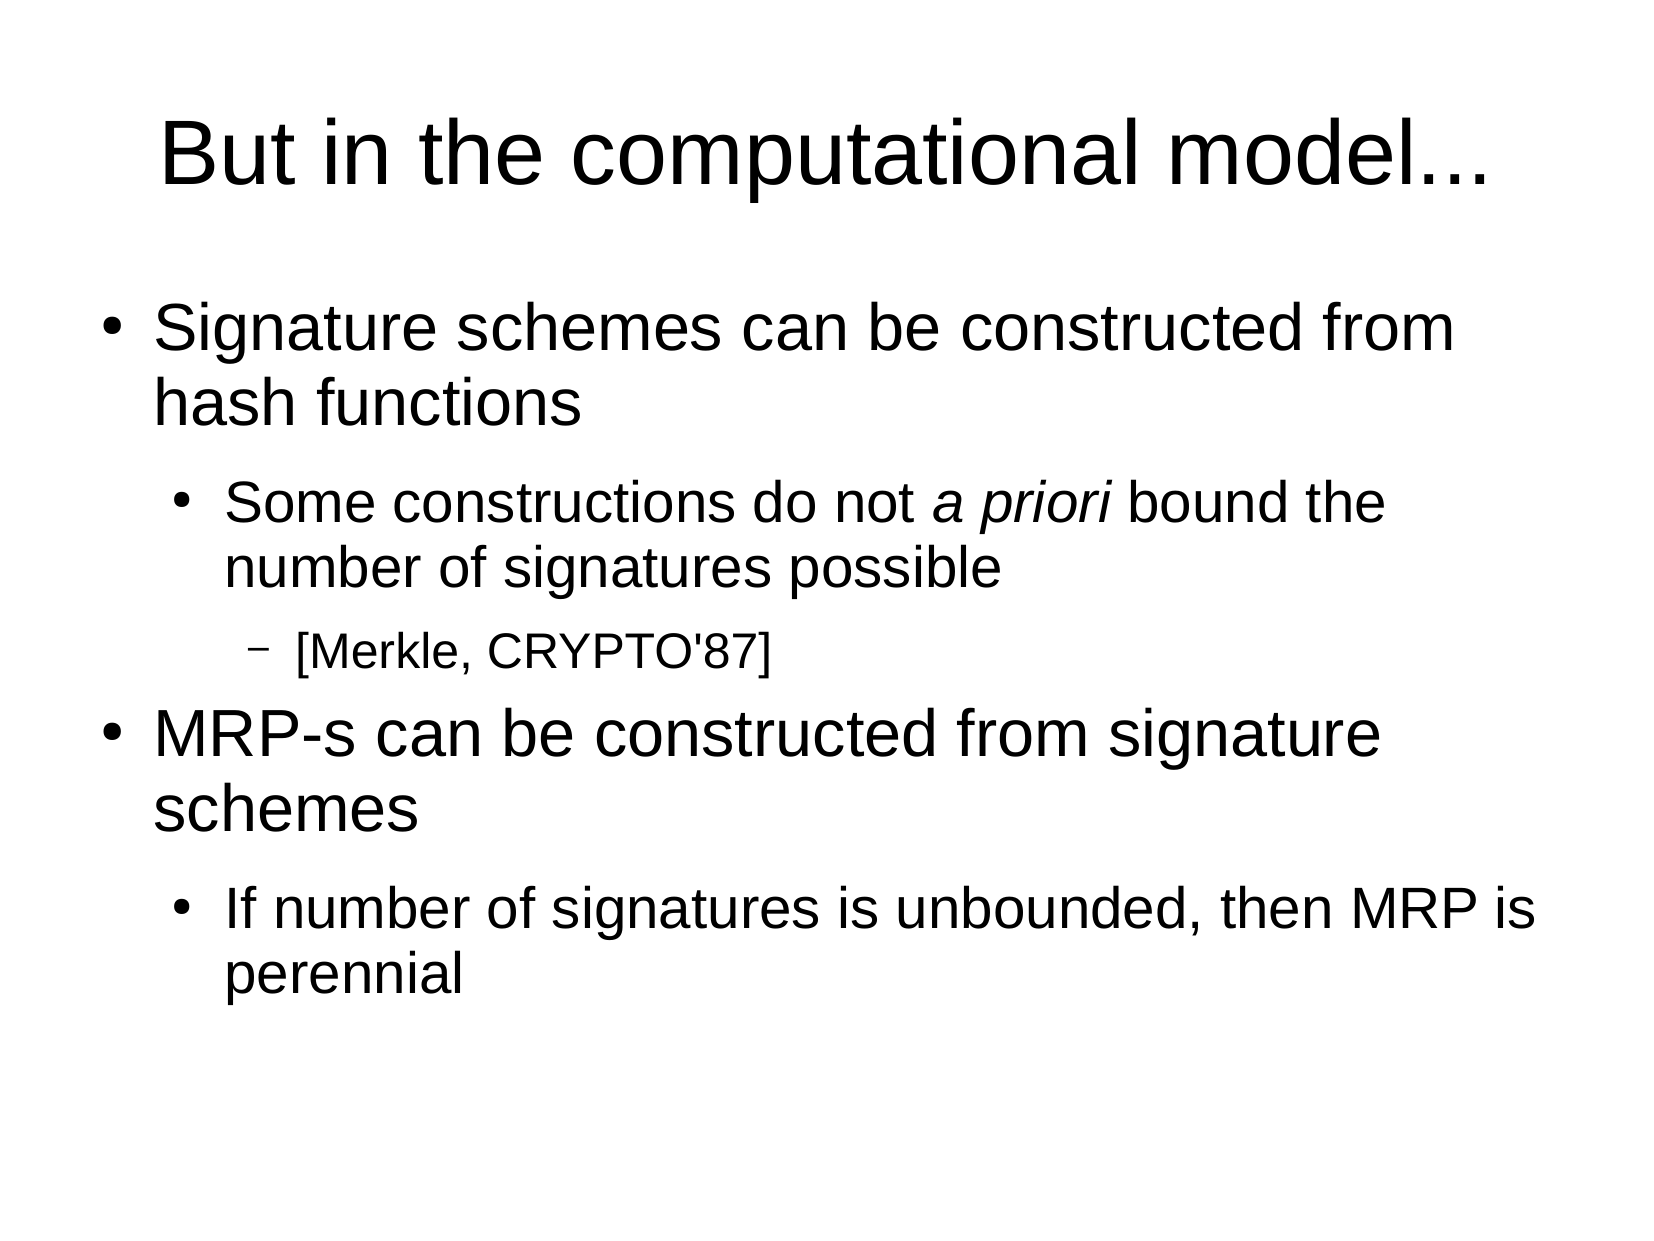

# But in the computational model...
Signature schemes can be constructed from hash functions
Some constructions do not a priori bound the number of signatures possible
[Merkle, CRYPTO'87]
MRP-s can be constructed from signature schemes
If number of signatures is unbounded, then MRP is perennial